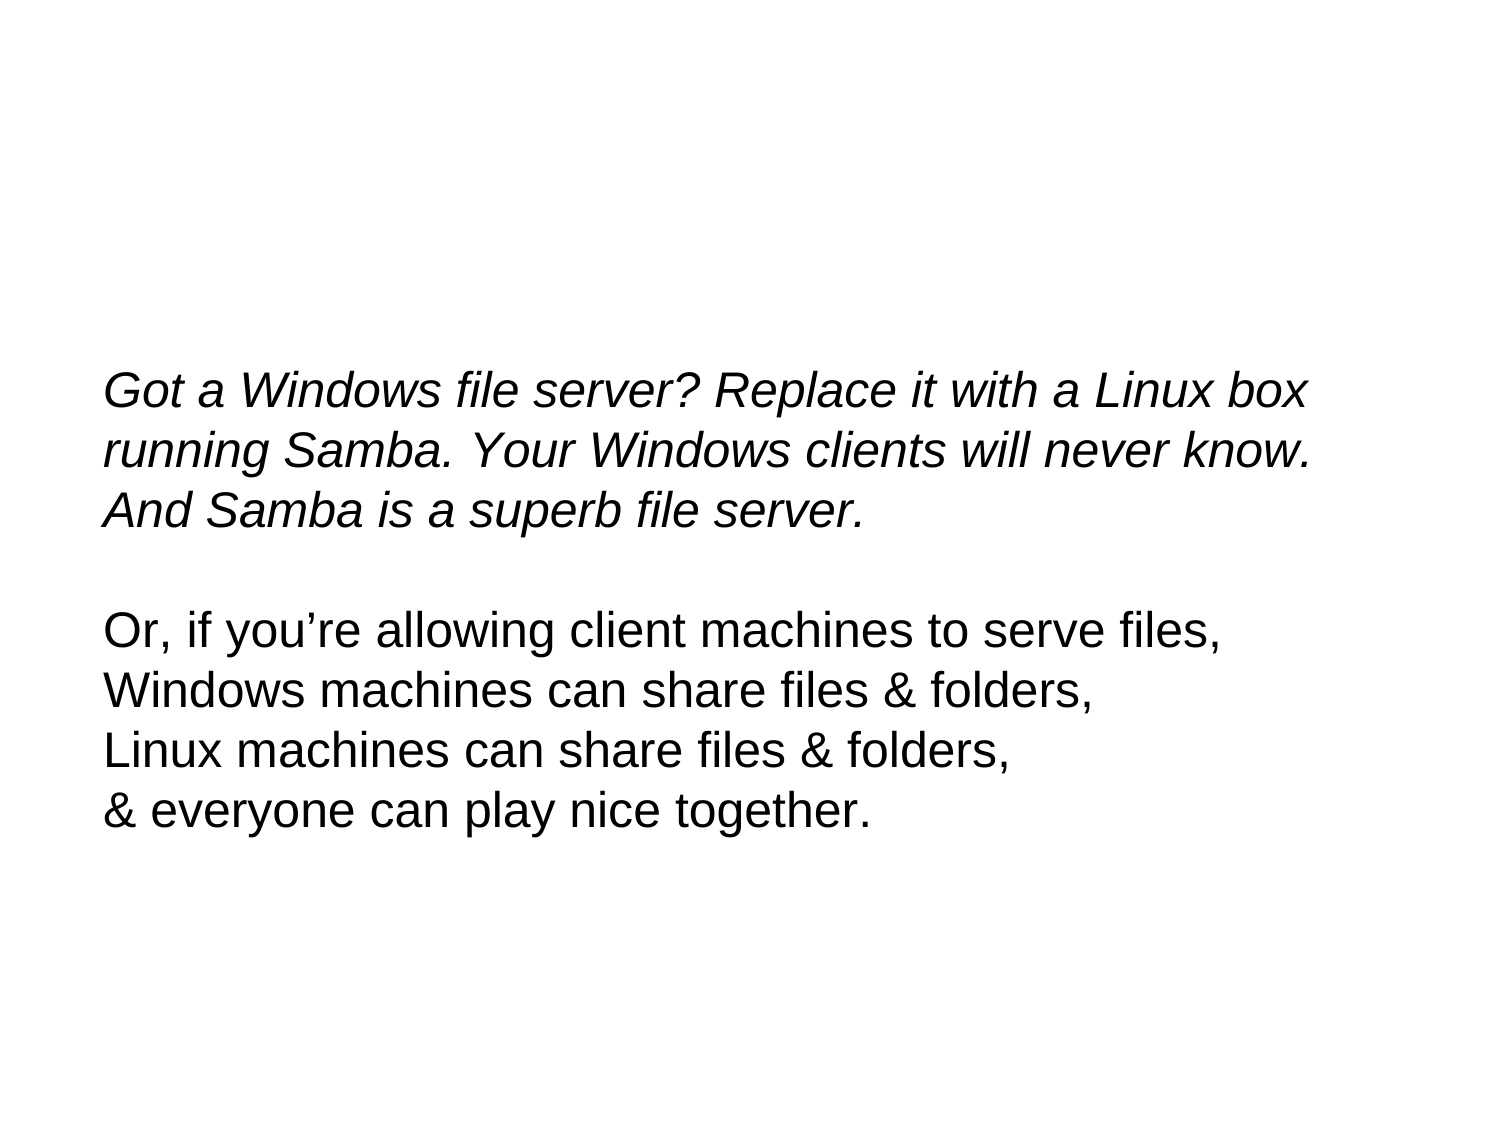

#
Got a Windows file server? Replace it with a Linux box running Samba. Your Windows clients will never know.
And Samba is a superb file server.
Or, if you’re allowing client machines to serve files,
Windows machines can share files & folders,
Linux machines can share files & folders,
& everyone can play nice together.